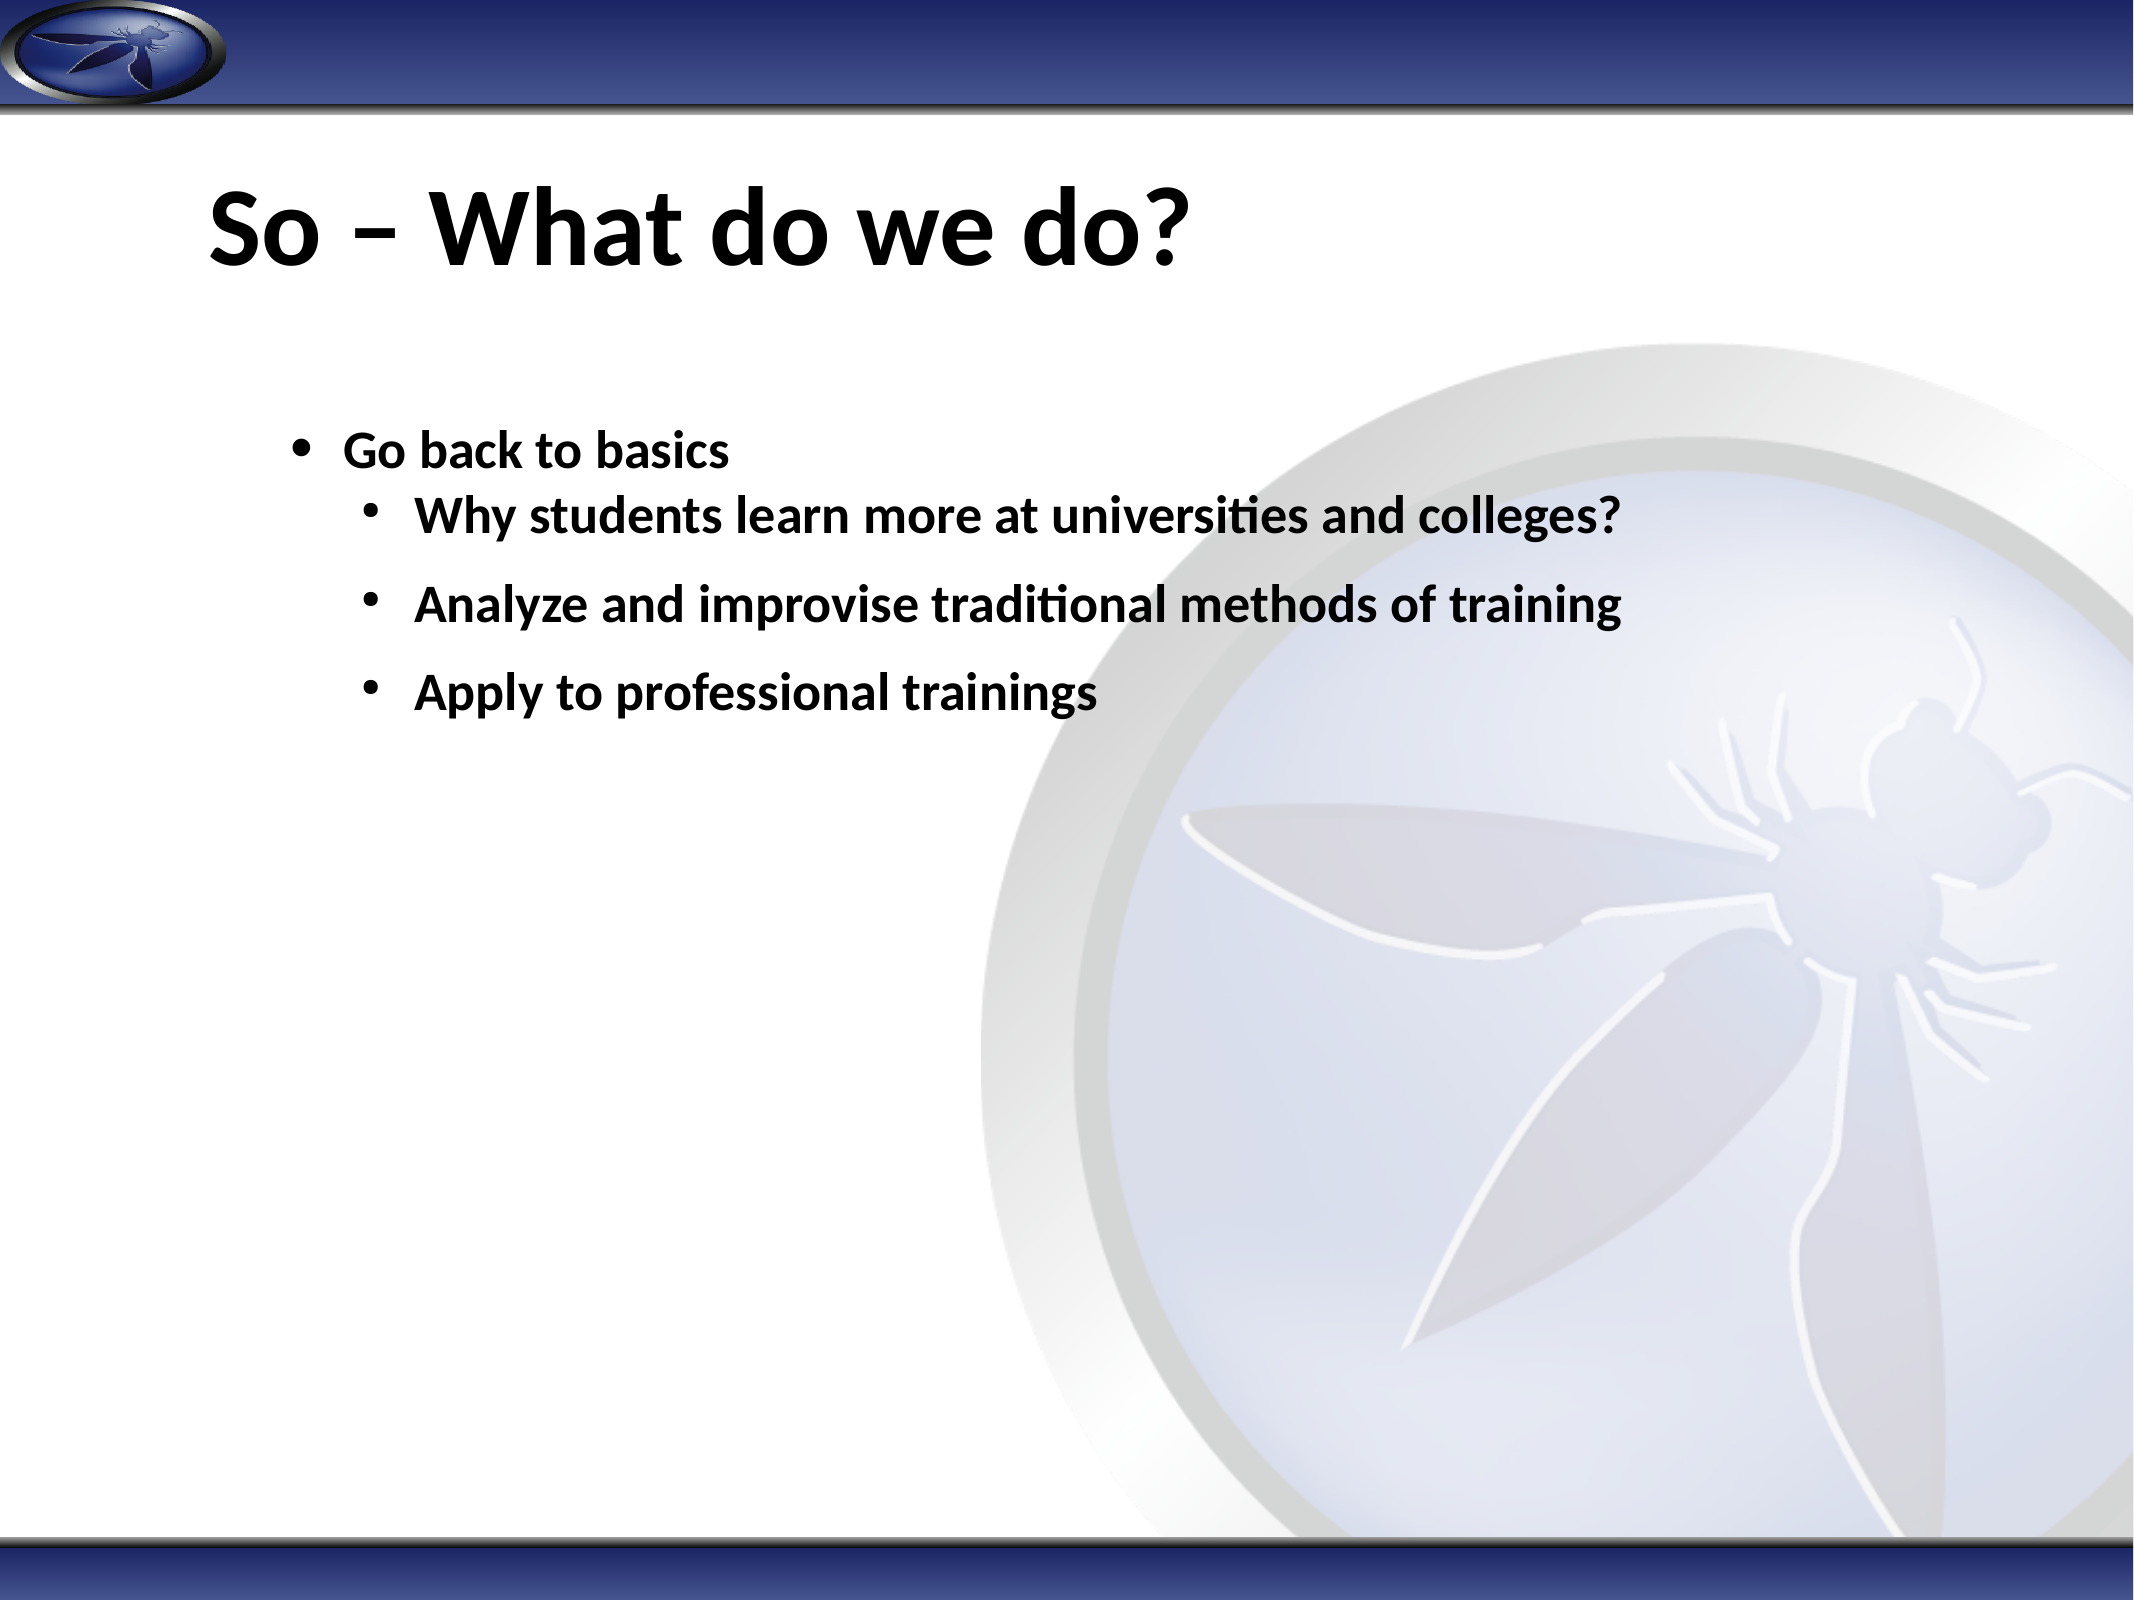

# So – What do we do?
Go back to basics
Why students learn more at universities and colleges?
Analyze and improvise traditional methods of training
Apply to professional trainings